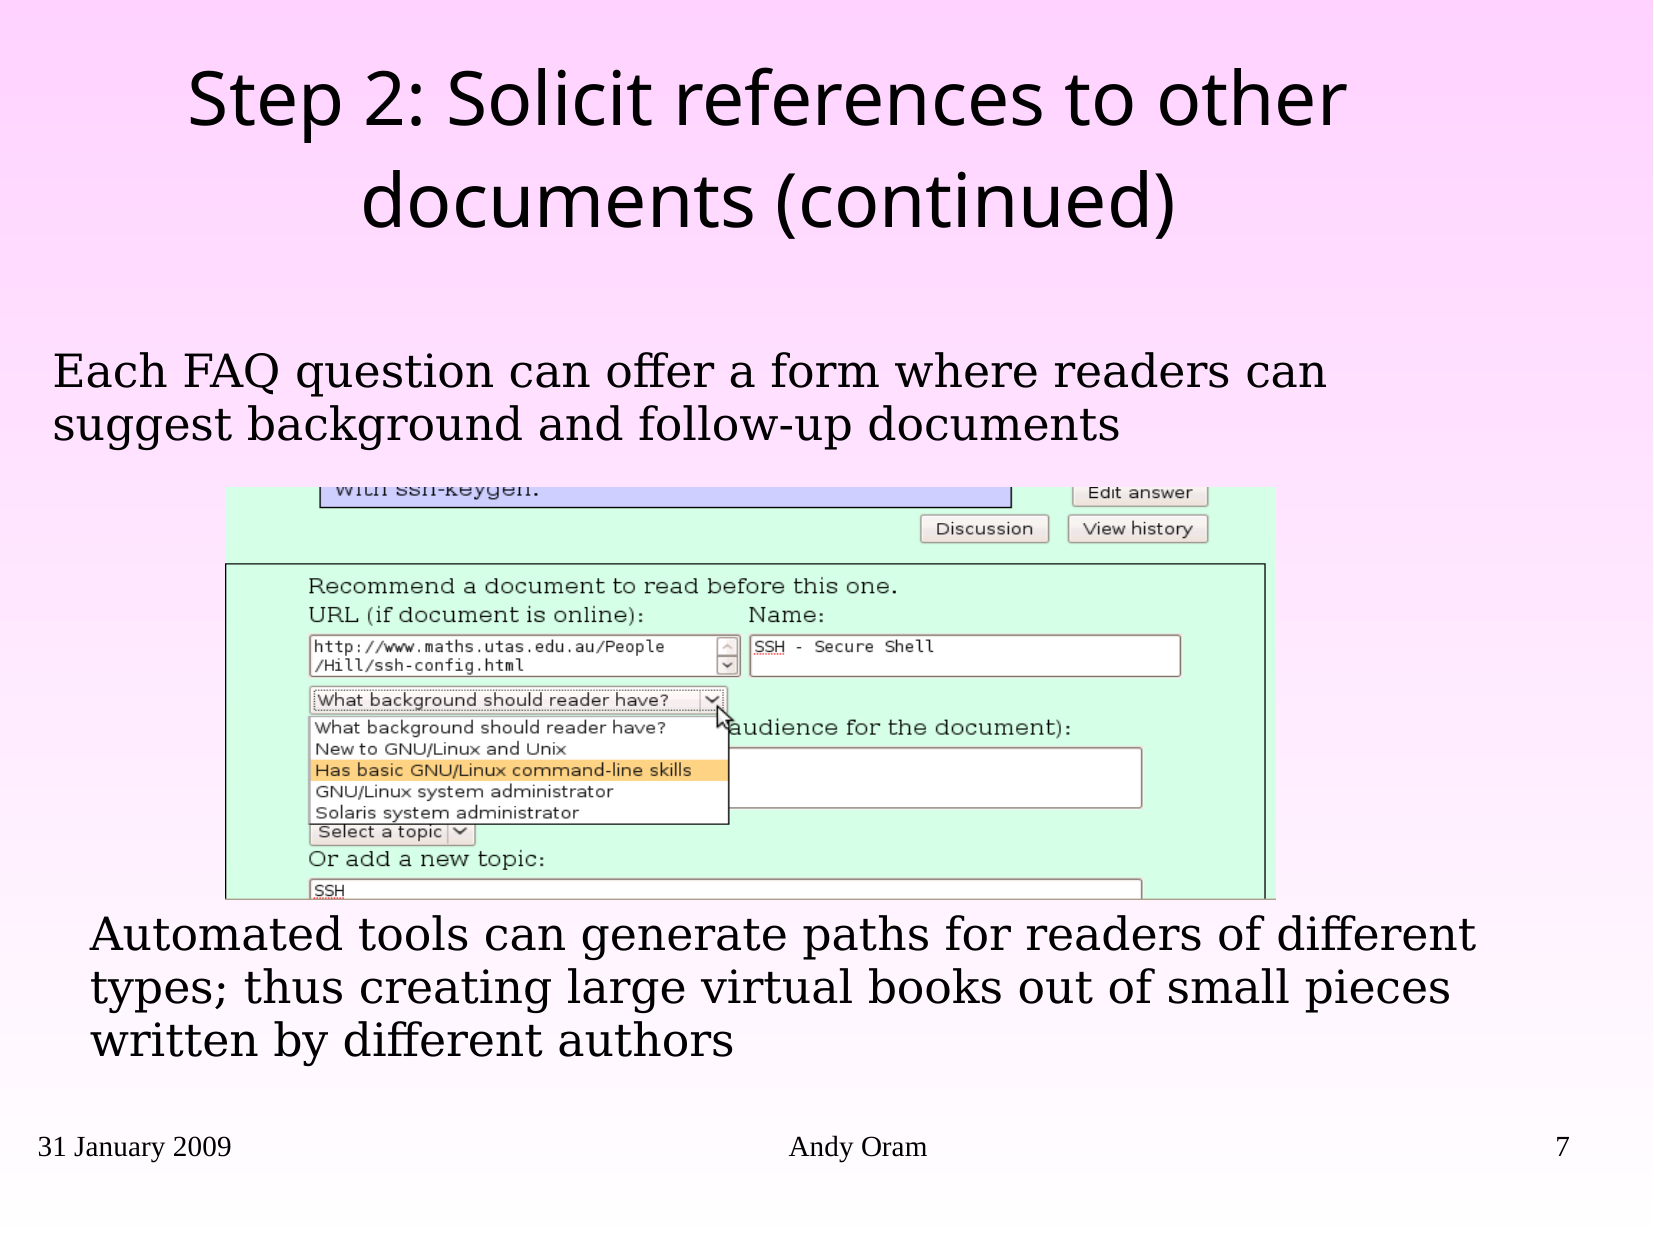

Step 2: Solicit references to other documents (continued)
Each FAQ question can offer a form where readers can suggest background and follow-up documents
Automated tools can generate paths for readers of different types; thus creating large virtual books out of small pieces written by different authors
7